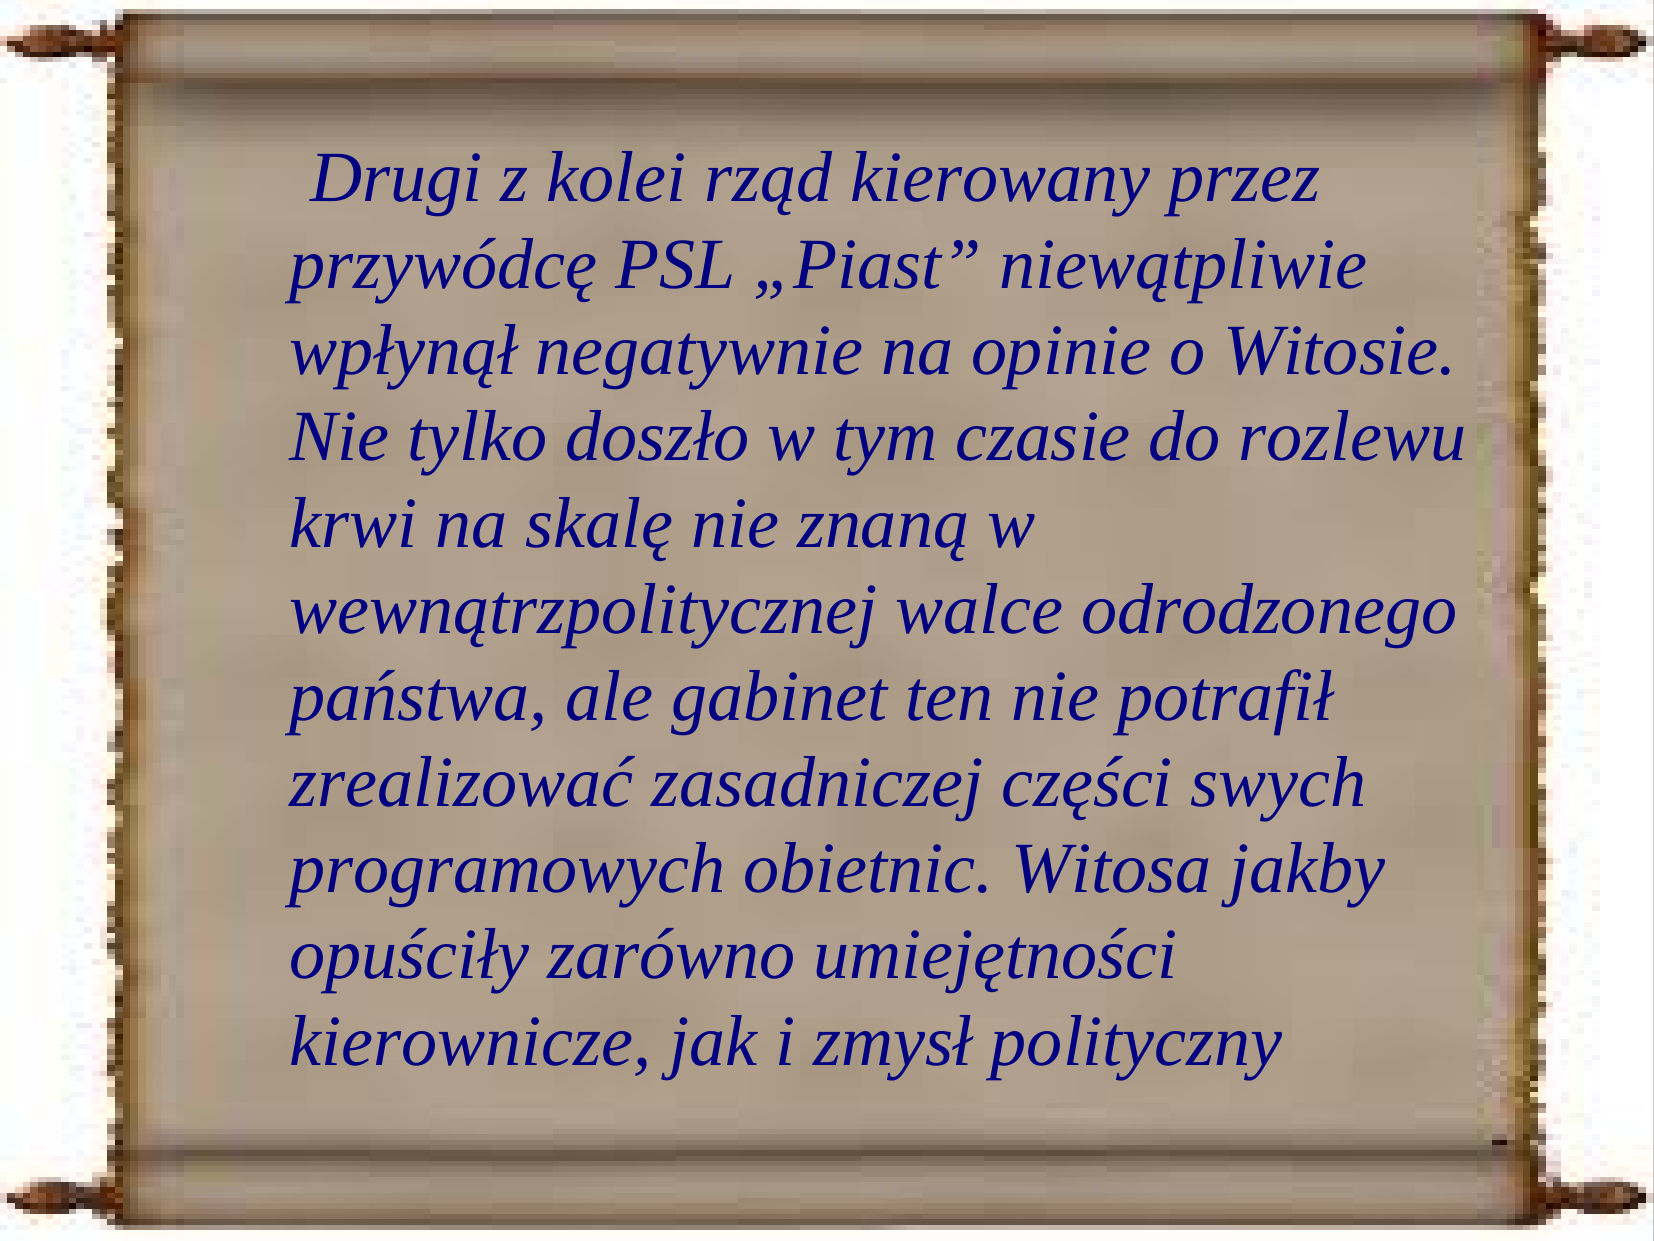

# Drugi z kolei rząd kierowany przez przywódcę PSL „Piast” niewątpliwie wpłynął negatywnie na opinie o Witosie. Nie tylko doszło w tym czasie do rozlewu krwi na skalę nie znaną w wewnątrzpolitycznej walce odrodzonego państwa, ale gabinet ten nie potrafił zrealizować zasadniczej części swych programowych obietnic. Witosa jakby opuściły zarówno umiejętności kierownicze, jak i zmysł polityczny